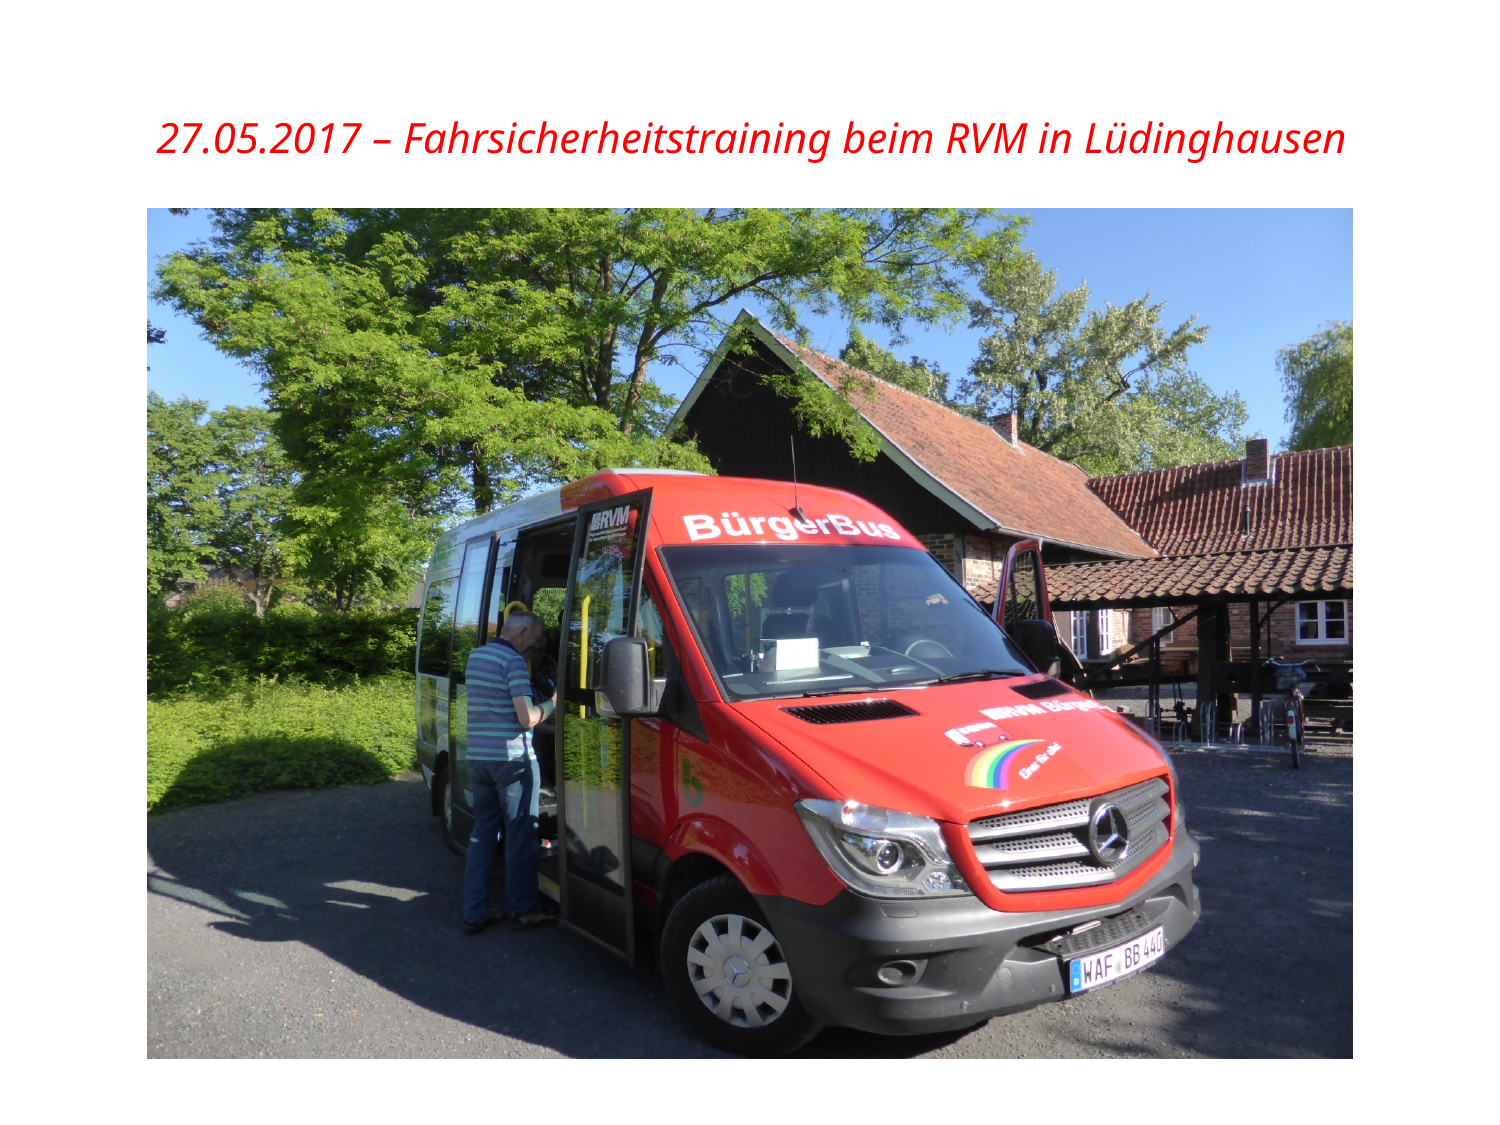

# 27.05.2017 – Fahrsicherheitstraining beim RVM in Lüdinghausen